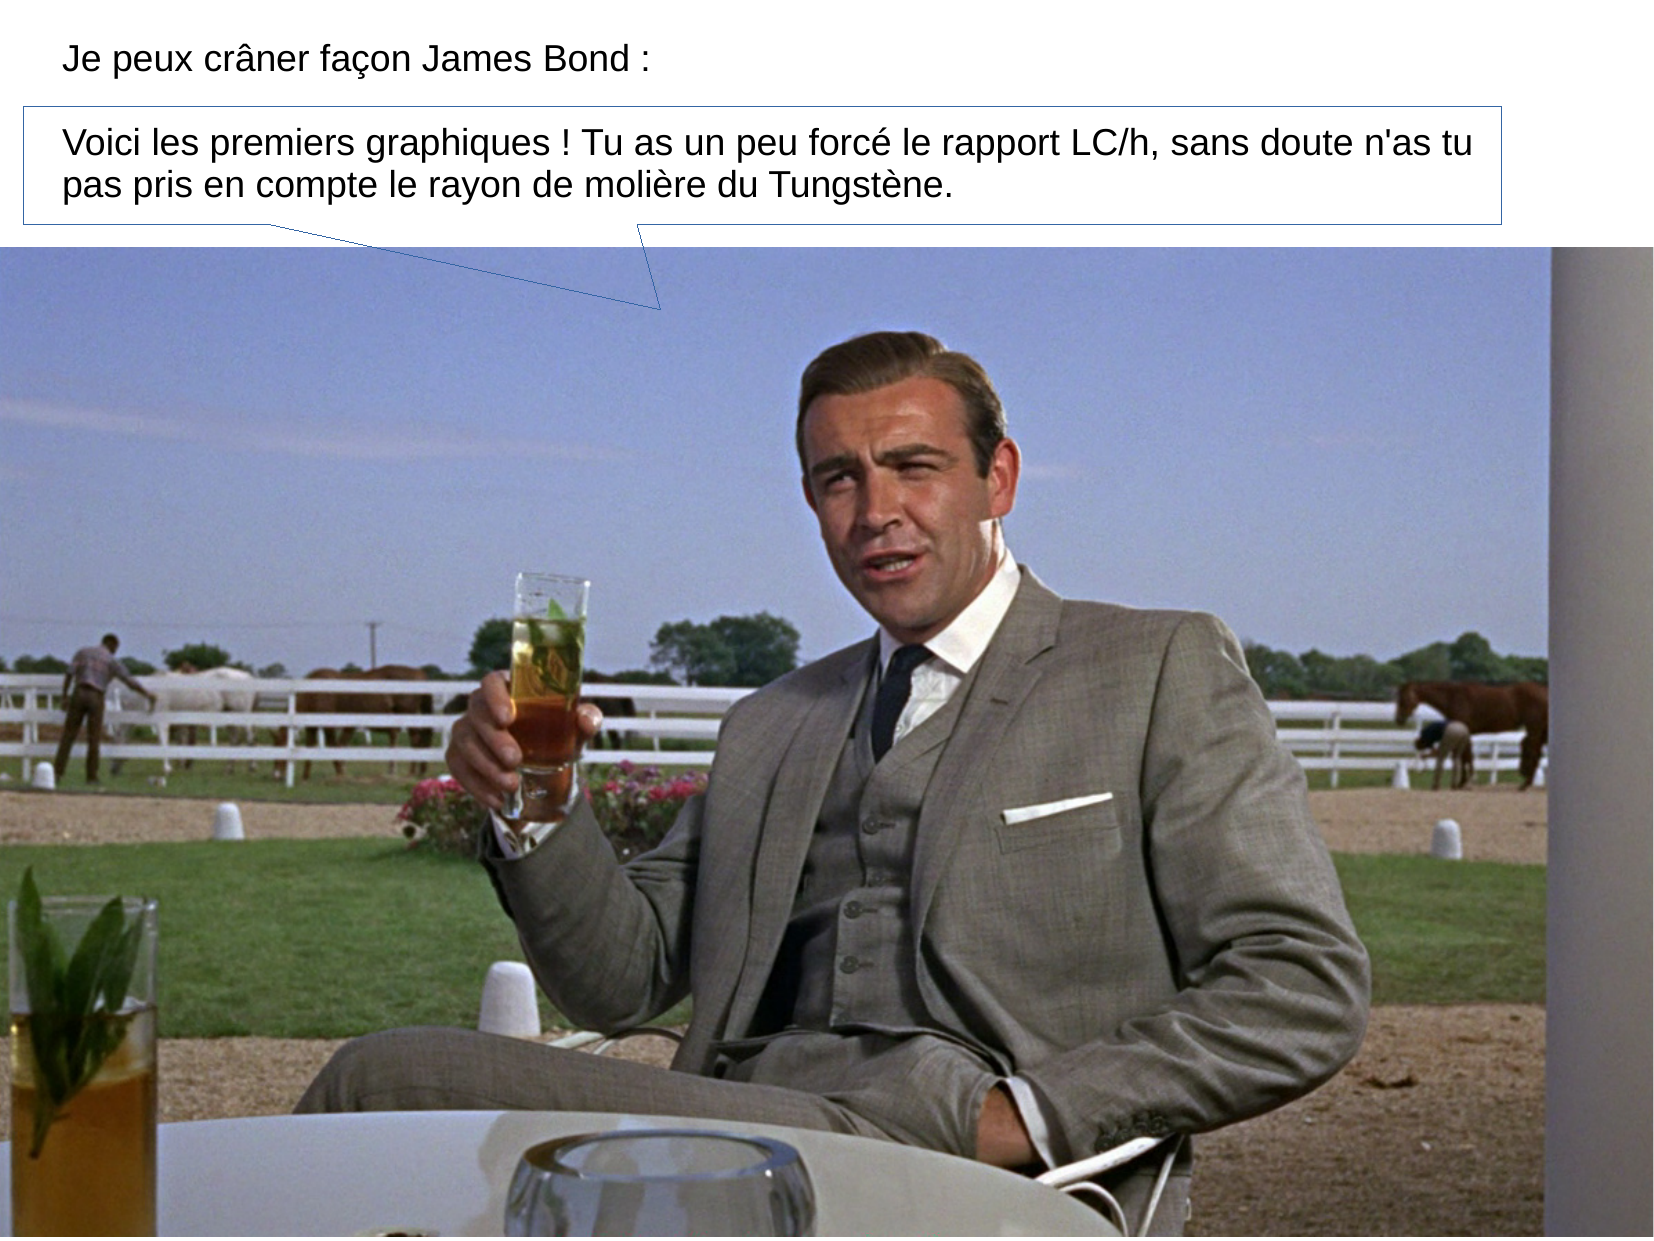

Je peux crâner façon James Bond :
Voici les premiers graphiques ! Tu as un peu forcé le rapport LC/h, sans doute n'as tu
pas pris en compte le rayon de molière du Tungstène.